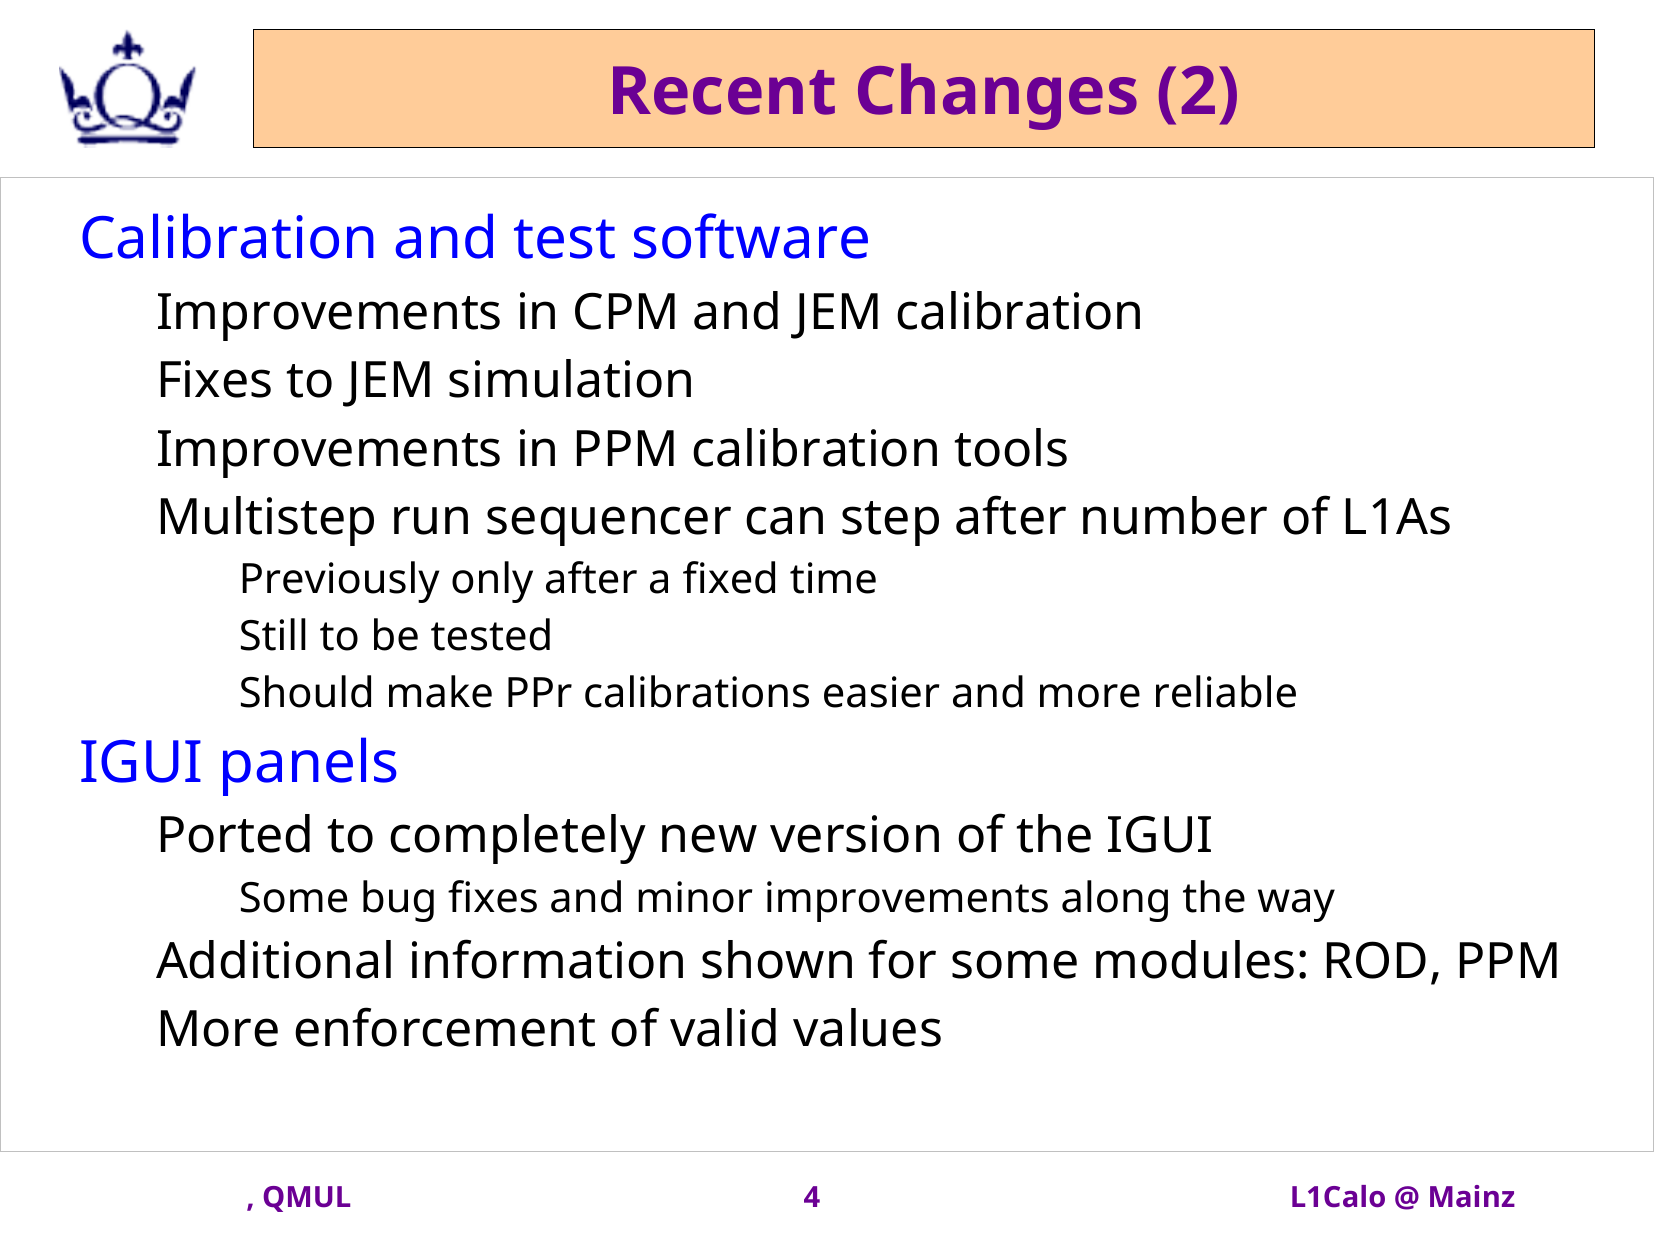

# Recent Changes (2)
Calibration and test software
Improvements in CPM and JEM calibration
Fixes to JEM simulation
Improvements in PPM calibration tools
Multistep run sequencer can step after number of L1As
Previously only after a fixed time
Still to be tested
Should make PPr calibrations easier and more reliable
IGUI panels
Ported to completely new version of the IGUI
Some bug fixes and minor improvements along the way
Additional information shown for some modules: ROD, PPM
More enforcement of valid values